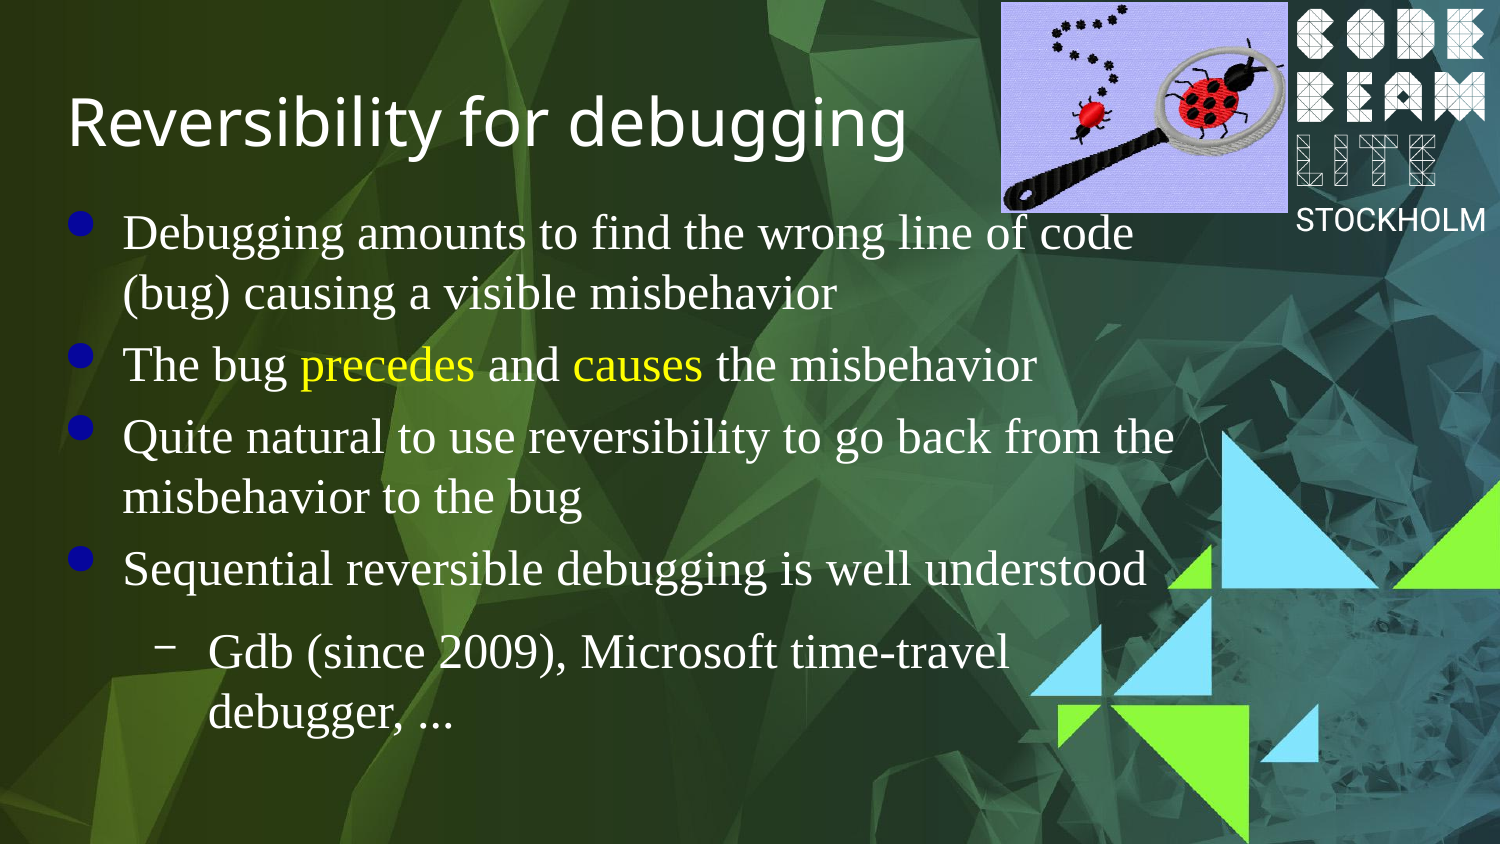

# Reversibility for debugging
Debugging amounts to find the wrong line of code (bug) causing a visible misbehavior
The bug precedes and causes the misbehavior
Quite natural to use reversibility to go back from the misbehavior to the bug
Sequential reversible debugging is well understood
Gdb (since 2009), Microsoft time-travel debugger, ...